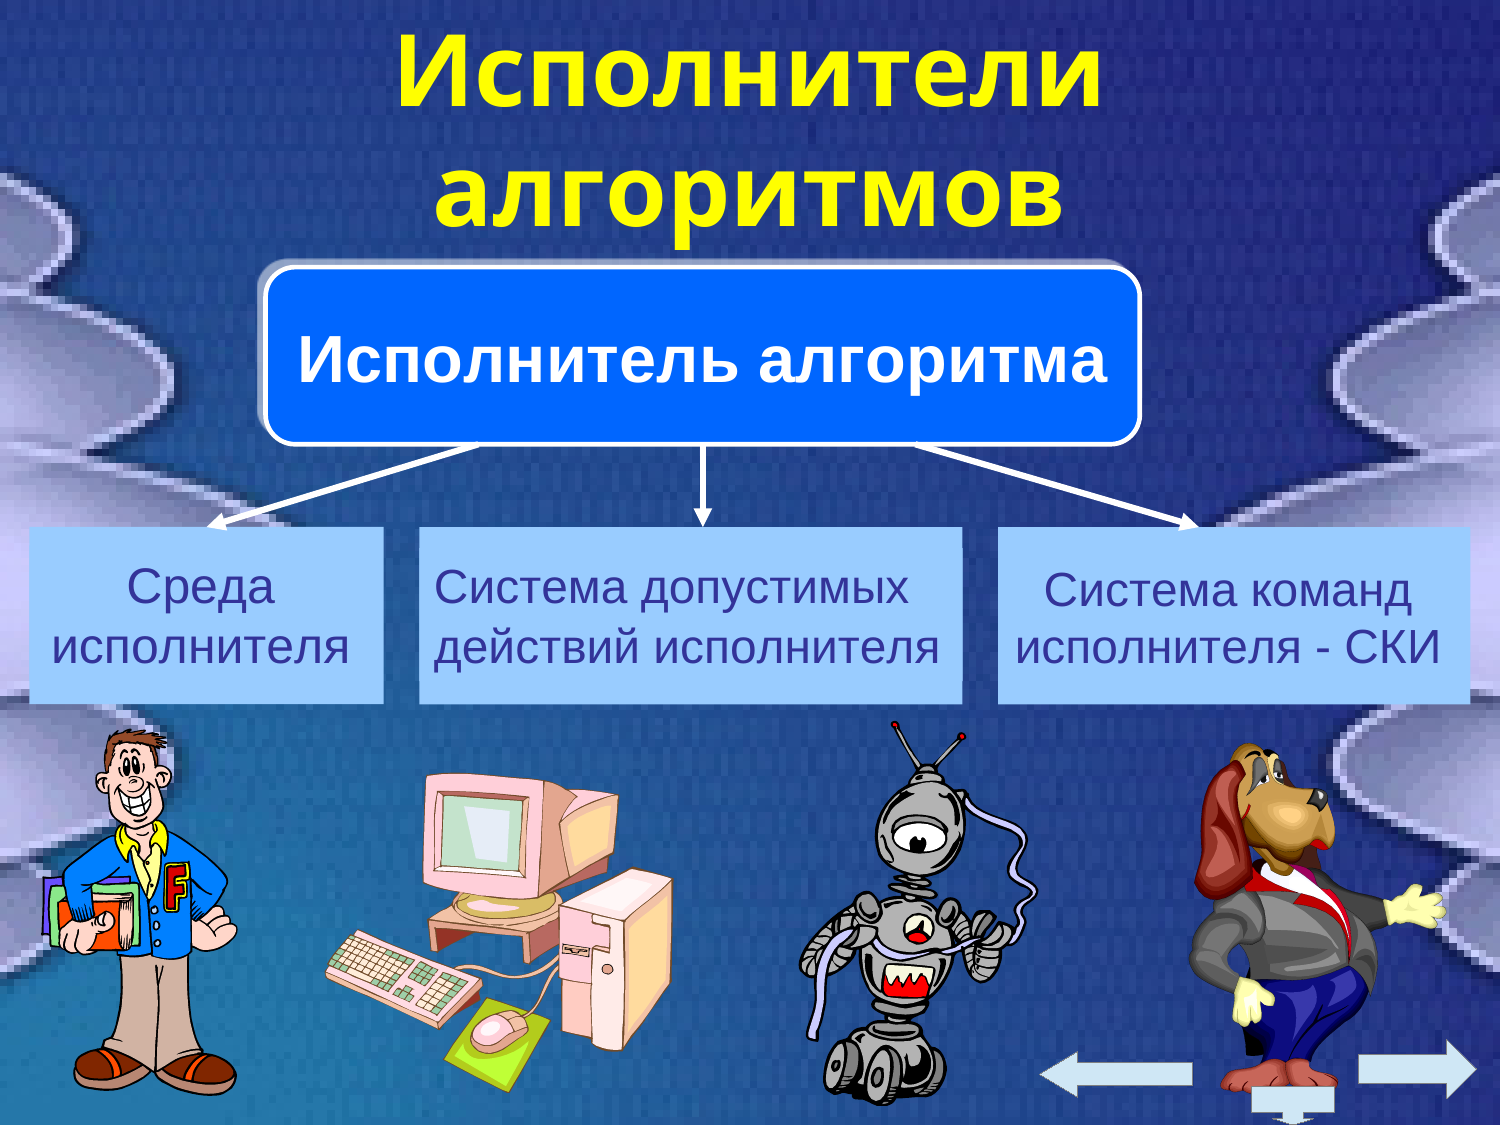

# Исполнители алгоритмов
Исполнитель алгоритма
Среда исполнителя
Система допустимых действий исполнителя
Система команд исполнителя - СКИ